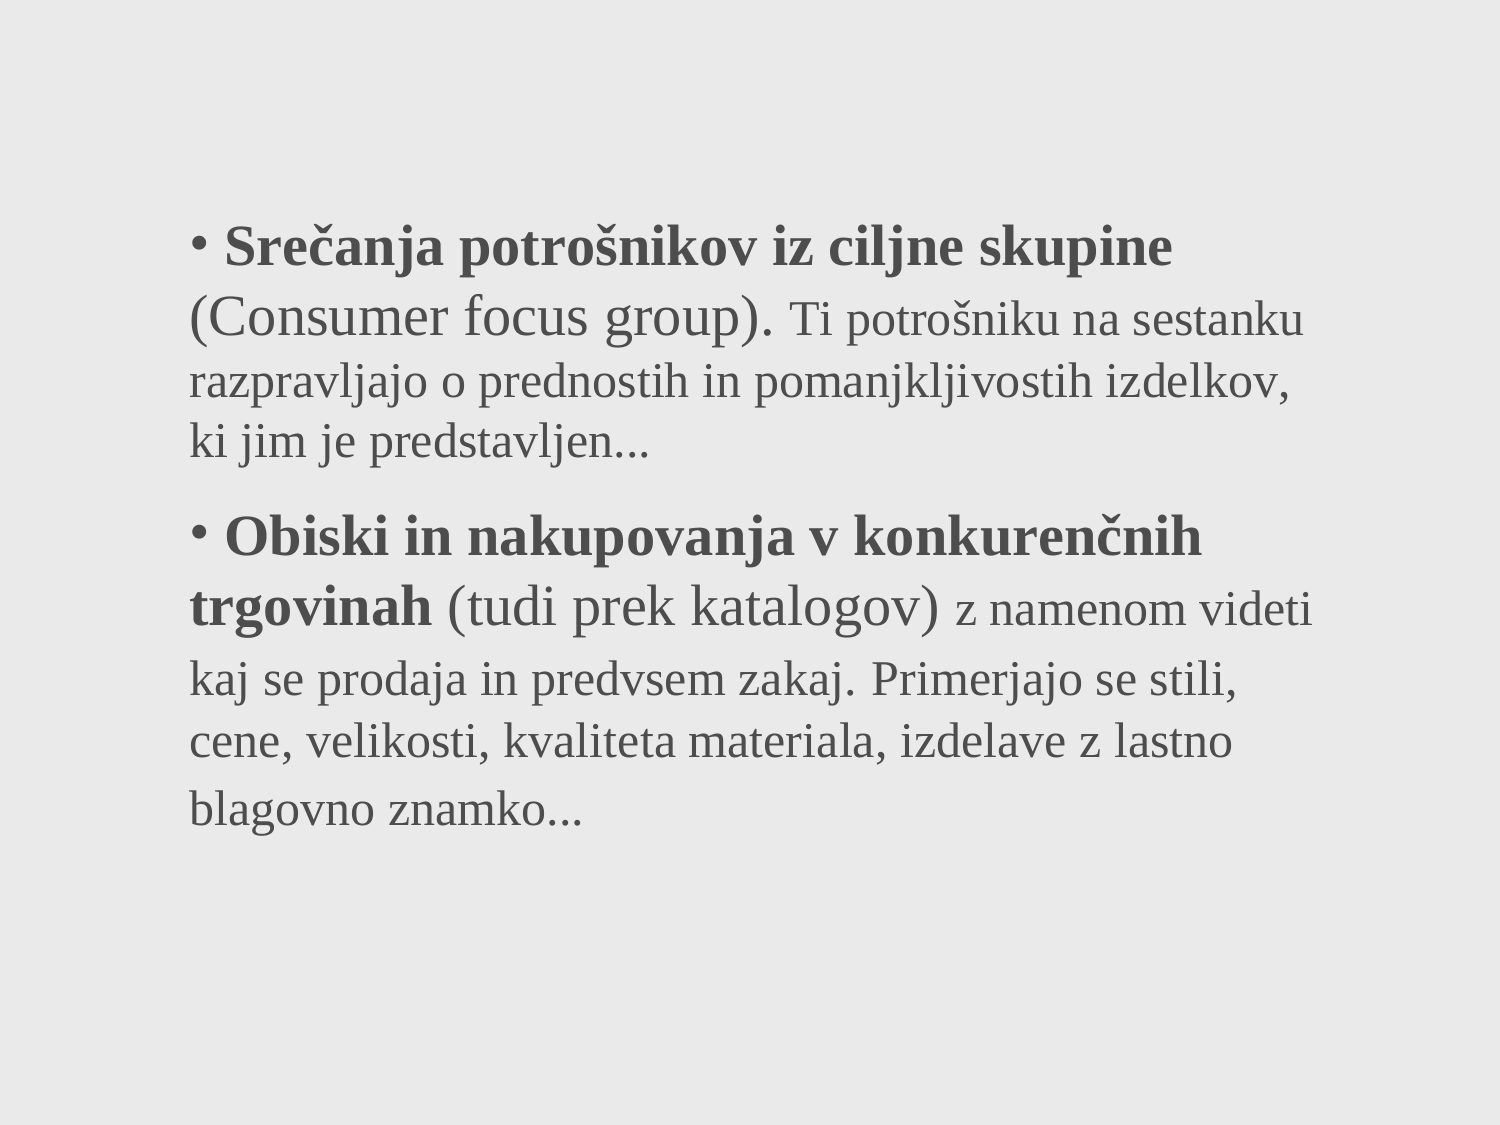

Srečanja potrošnikov iz ciljne skupine (Consumer focus group). Ti potrošniku na sestanku razpravljajo o prednostih in pomanjkljivostih izdelkov, ki jim je predstavljen...
 Obiski in nakupovanja v konkurenčnih trgovinah (tudi prek katalogov) z namenom videti kaj se prodaja in predvsem zakaj. Primerjajo se stili, cene, velikosti, kvaliteta materiala, izdelave z lastno blagovno znamko...